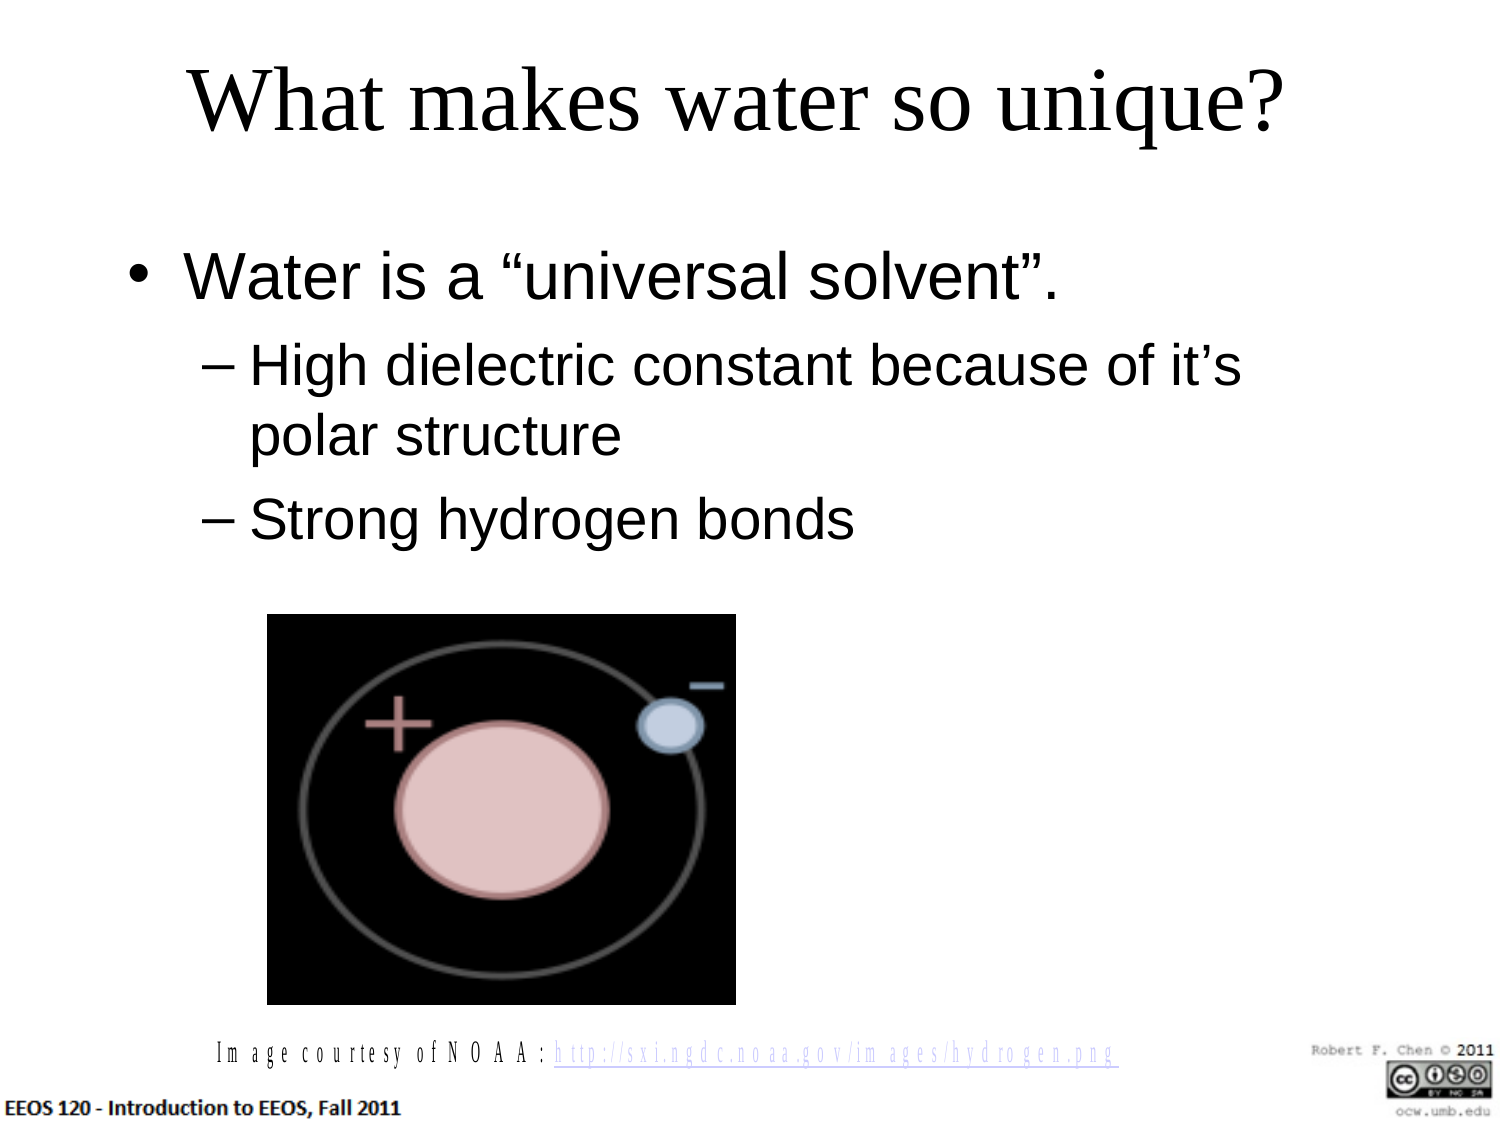

# What makes water so unique?
Water is a “universal solvent”.
High dielectric constant because of it’s polar structure
Strong hydrogen bonds